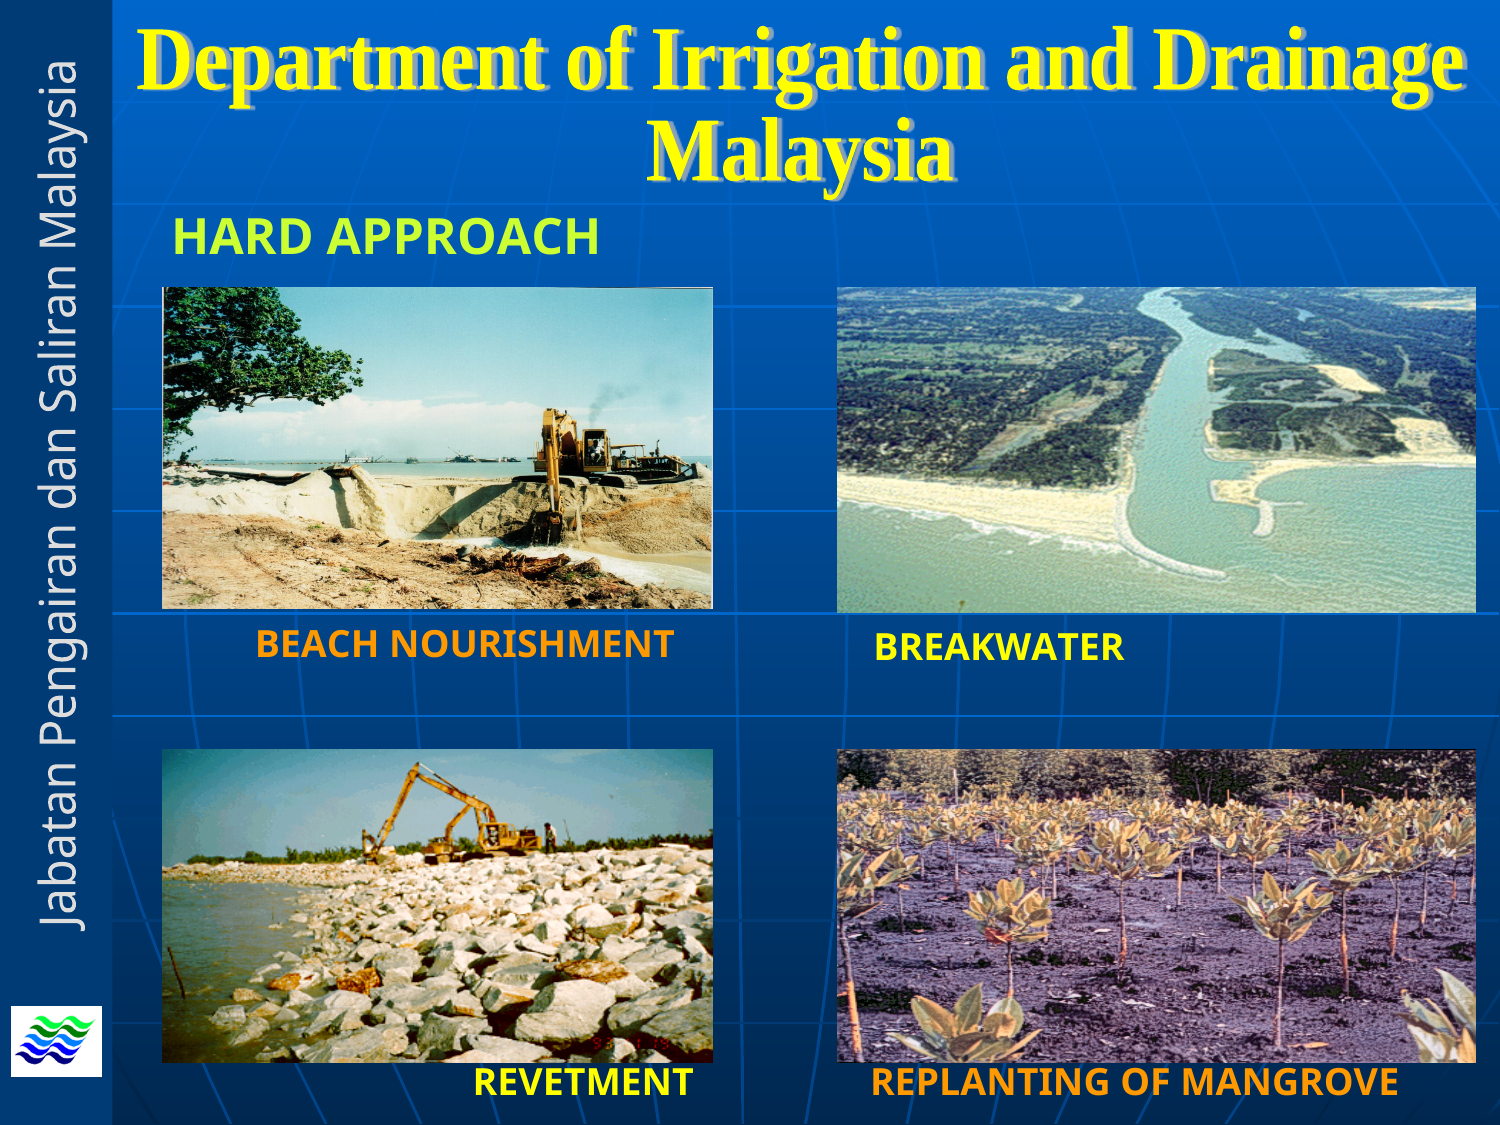

Department of Irrigation and Drainage
Malaysia
HARD APPROACH
Jabatan Pengairan dan Saliran Malaysia
BEACH NOURISHMENT
BREAKWATER
REVETMENT
REPLANTING OF MANGROVE